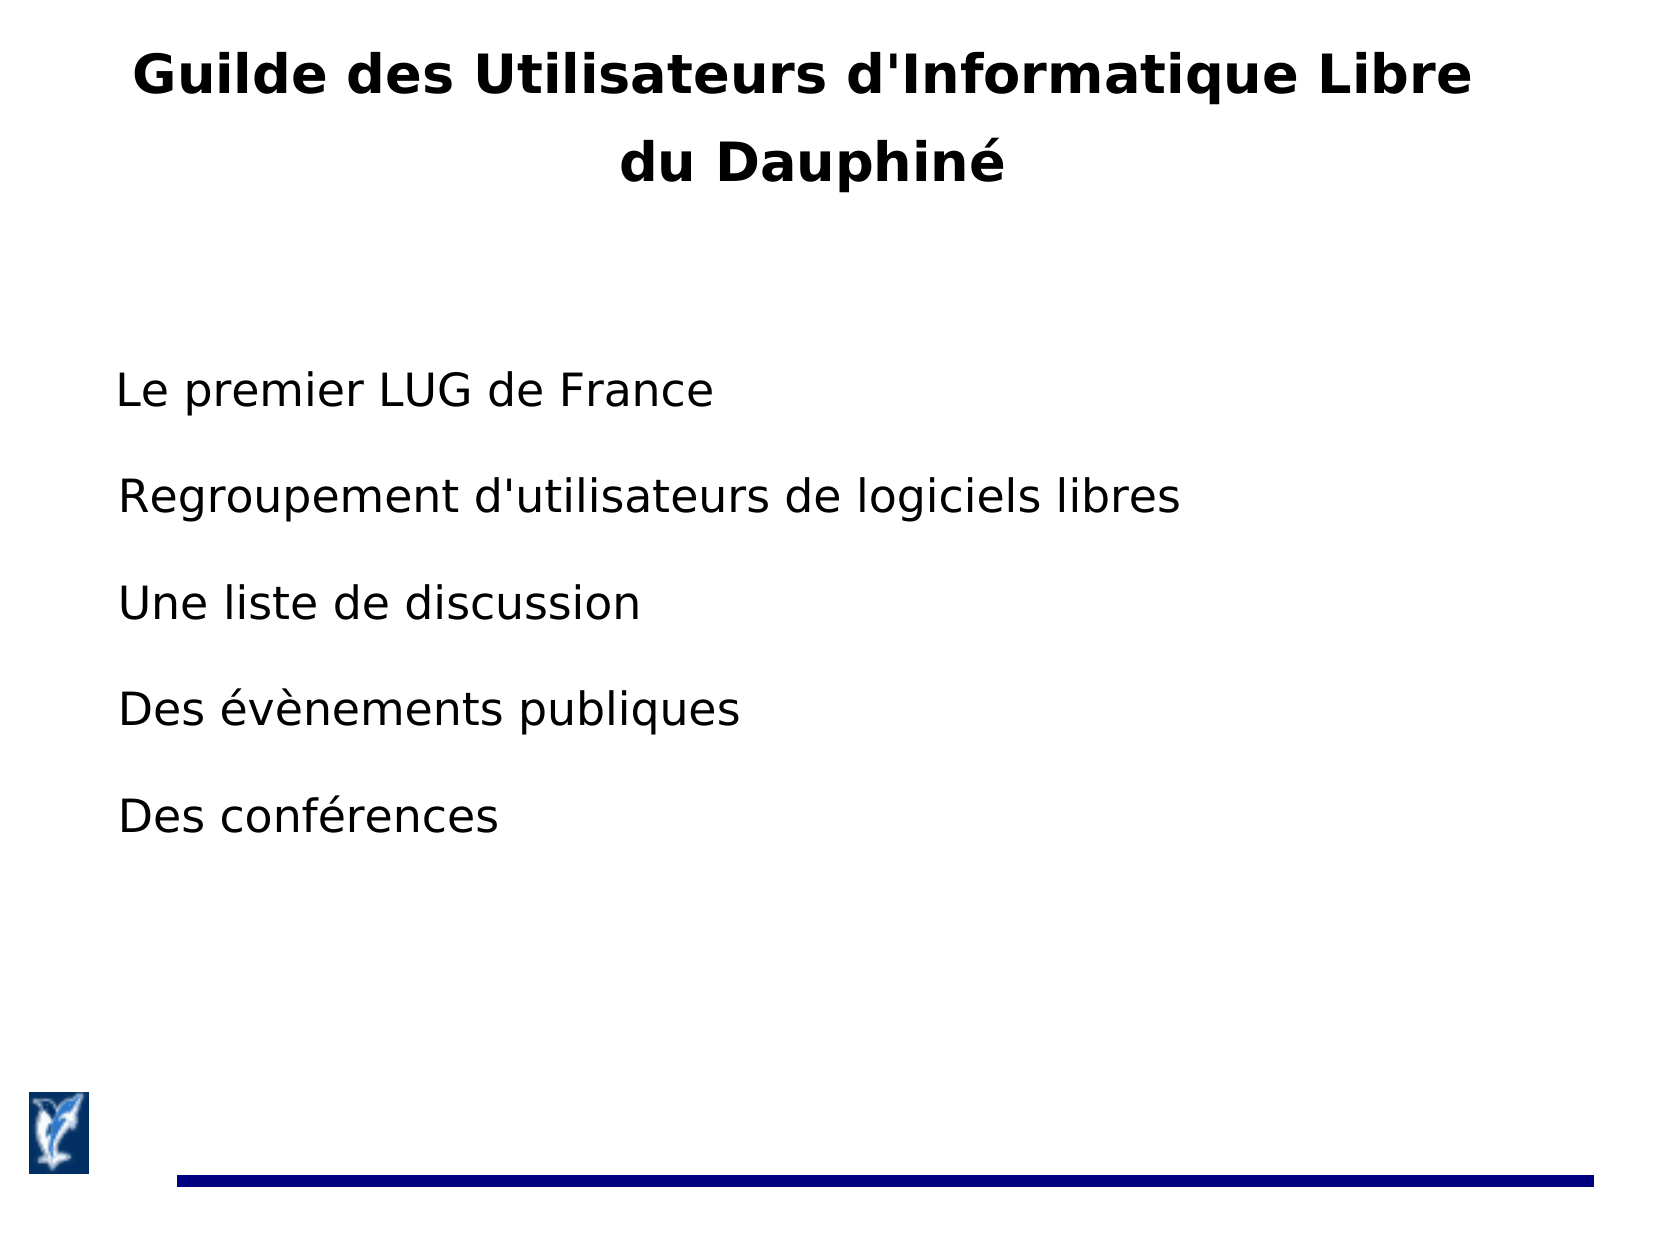

Guilde des Utilisateurs d'Informatique Libre
du Dauphiné
 Le premier LUG de France
 Regroupement d'utilisateurs de logiciels libres
 Une liste de discussion
 Des évènements publiques
 Des conférences